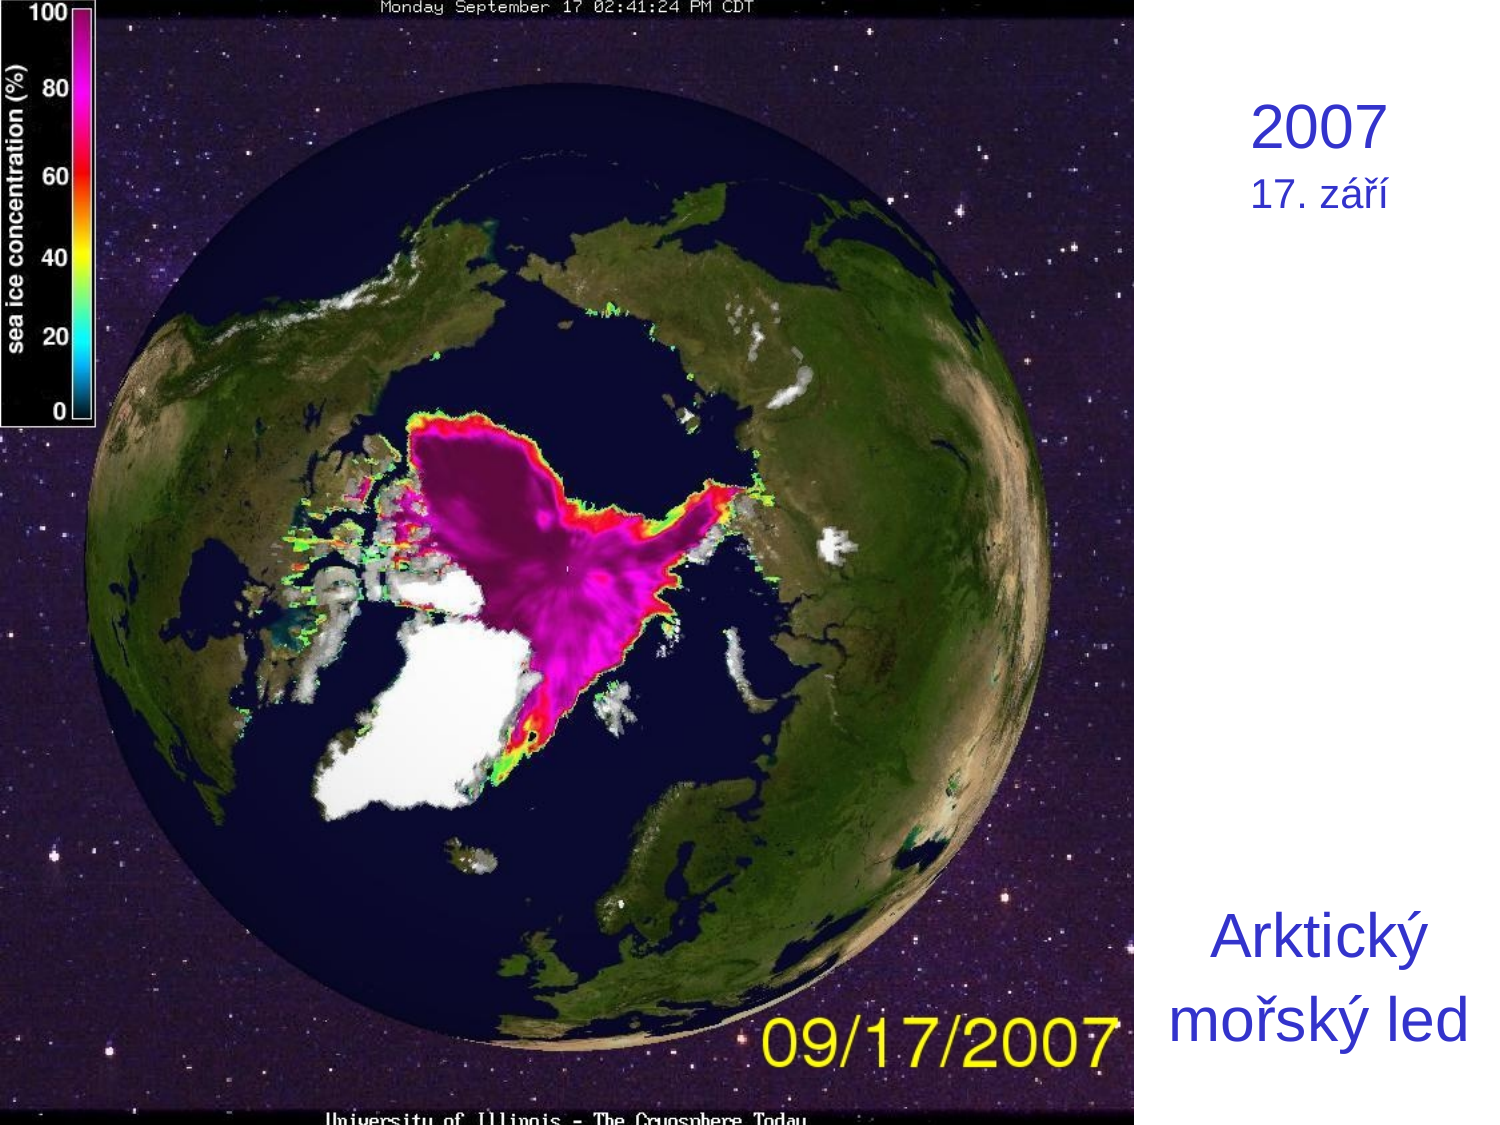

# 2007 17. září Arktický mořský led